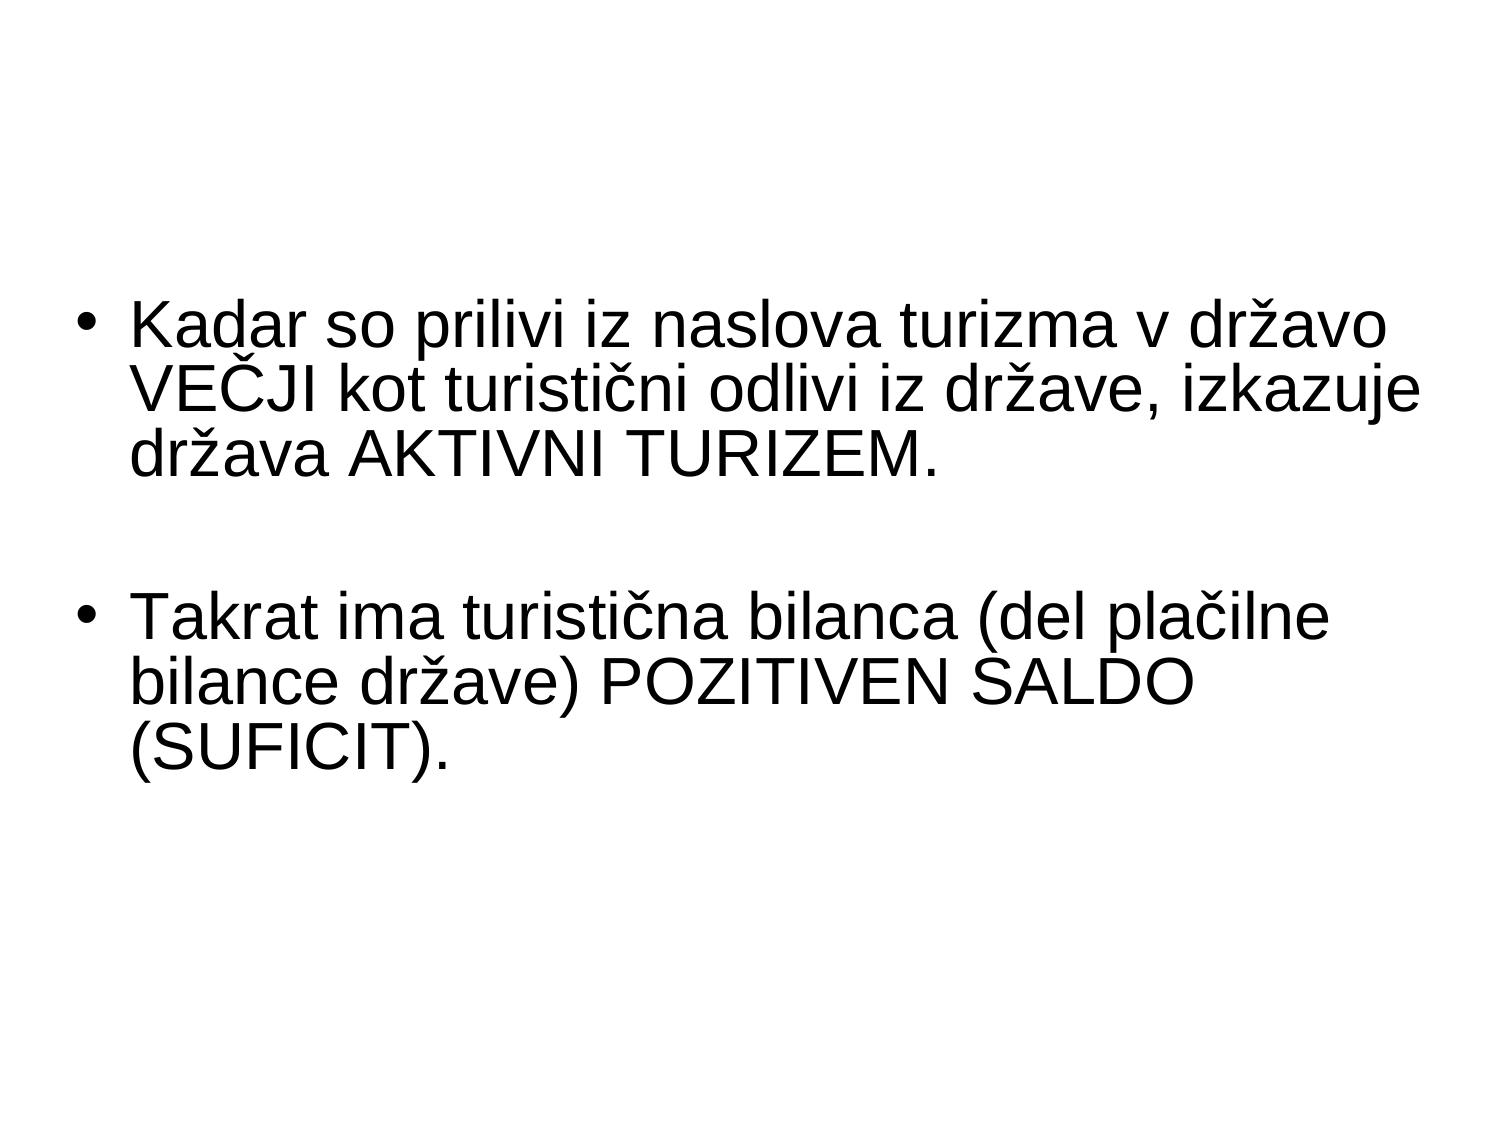

# Kadar so prilivi iz naslova turizma v državo VEČJI kot turistični odlivi iz države, izkazuje država AKTIVNI TURIZEM.
Takrat ima turistična bilanca (del plačilne bilance države) POZITIVEN SALDO (SUFICIT).